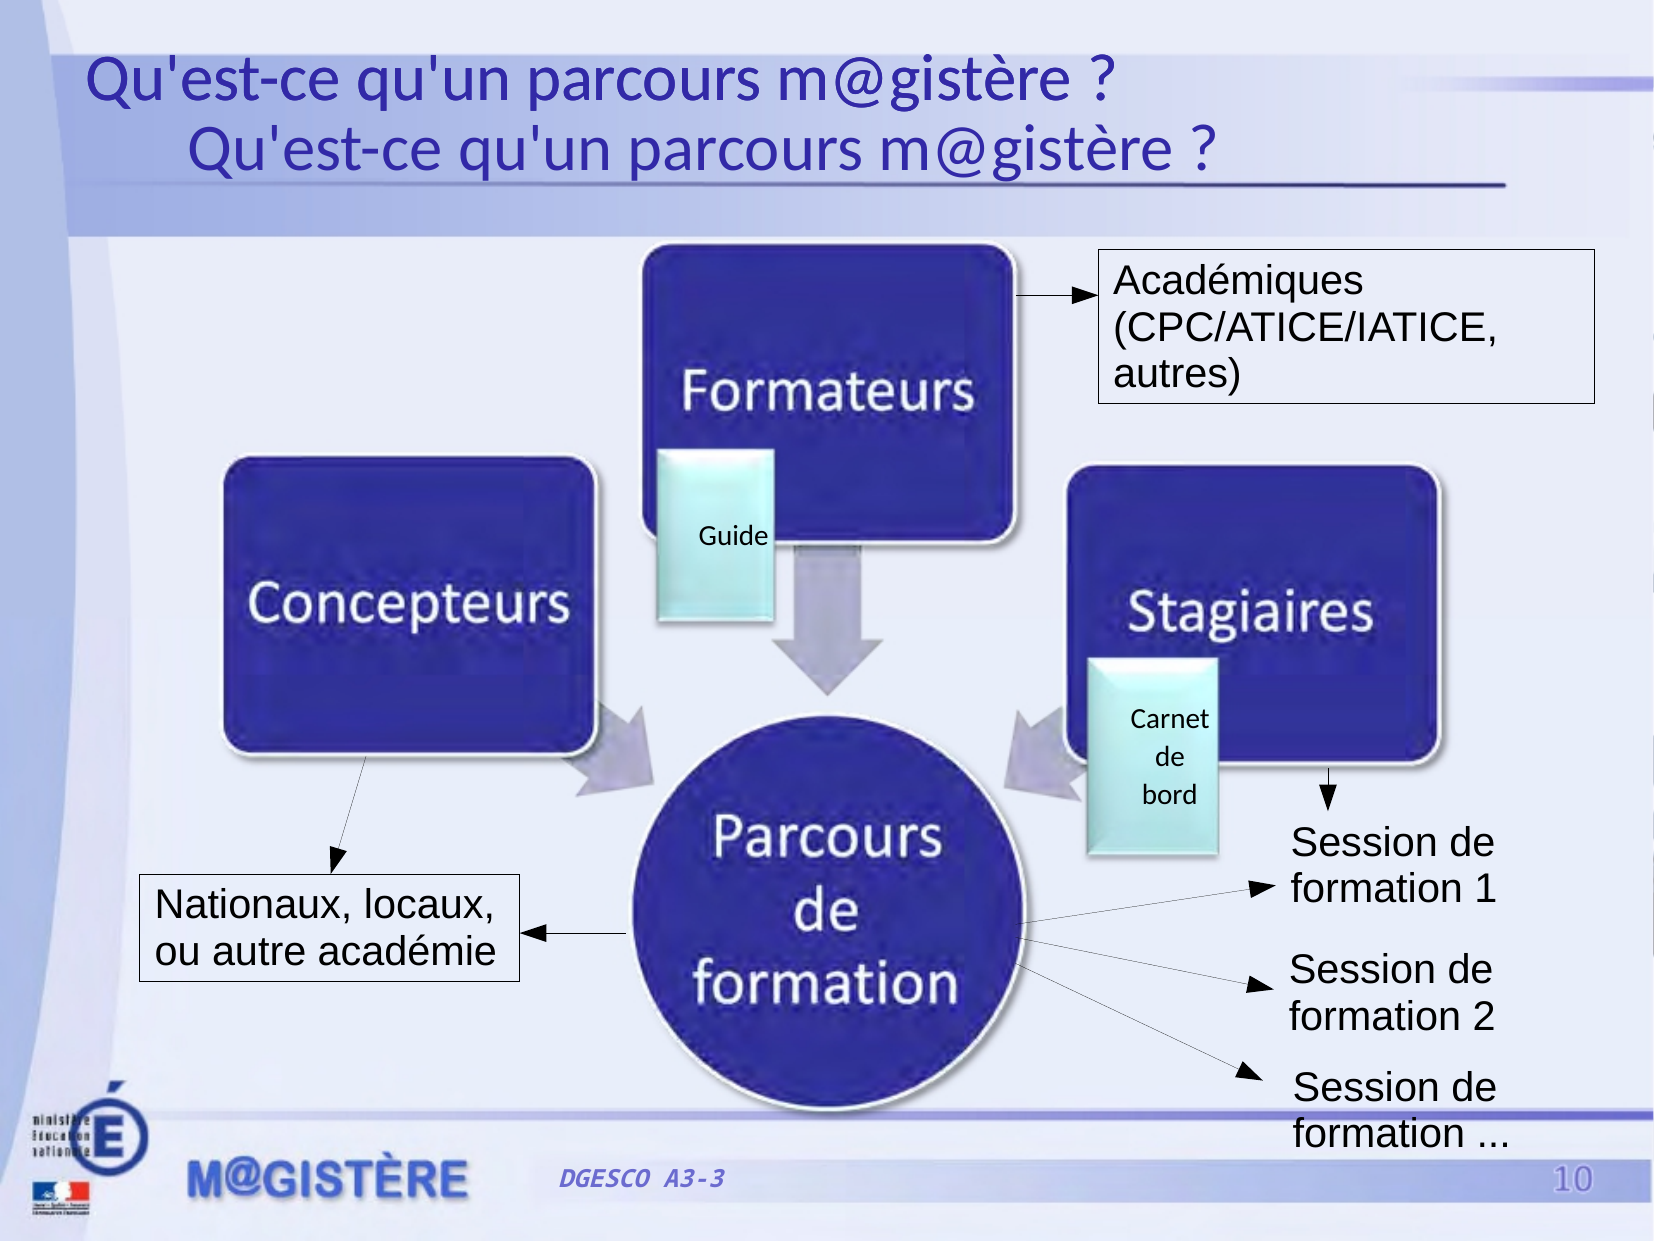

Qu'est-ce qu'un parcours m@gistère ?
Qu'est-ce qu'un parcours m@gistère ?
Qu'est-ce qu'un parcours m@gistère ?
Académiques (CPC/ATICE/IATICE, autres)
Guide
Carnet
de
bord
Session de formation 1
Nationaux, locaux, ou autre académie
Session de formation 2
Session de formation ...
DGESCO A3‐3